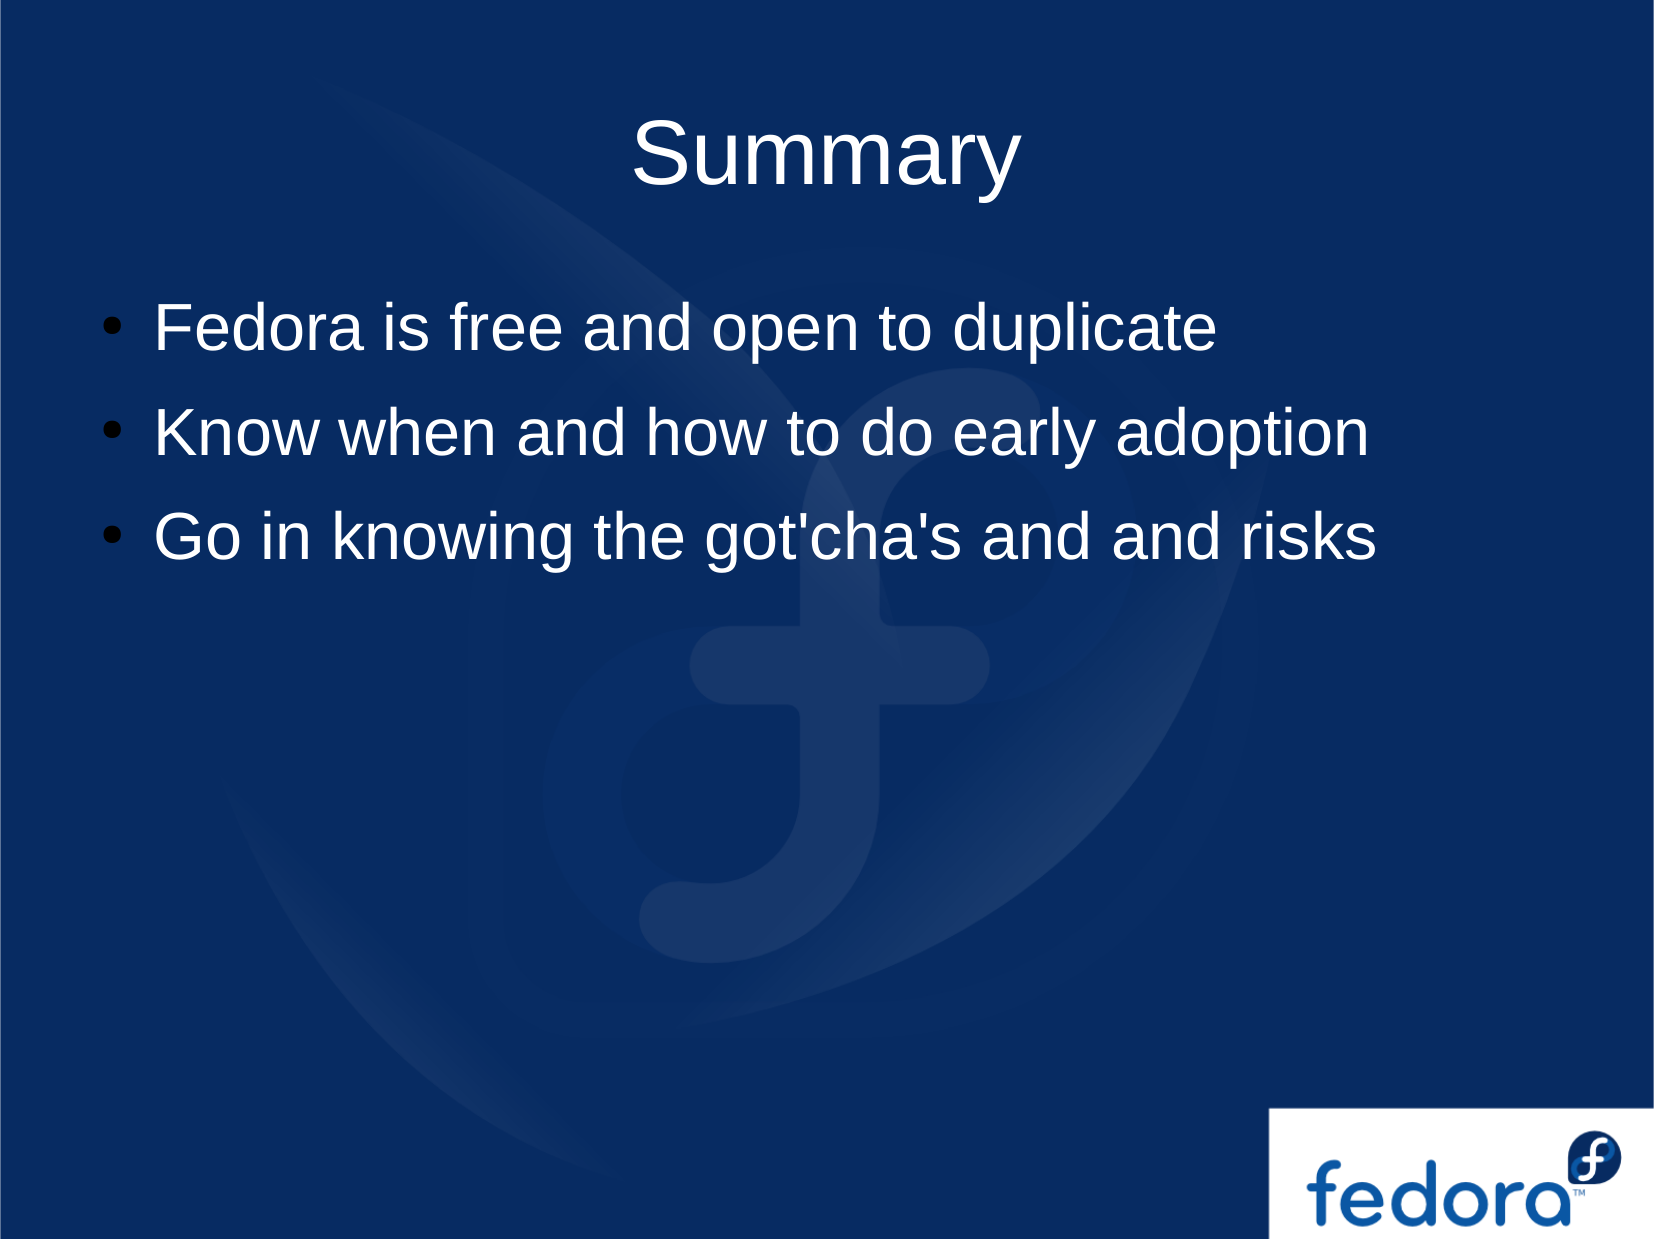

# Summary
Fedora is free and open to duplicate
Know when and how to do early adoption
Go in knowing the got'cha's and and risks